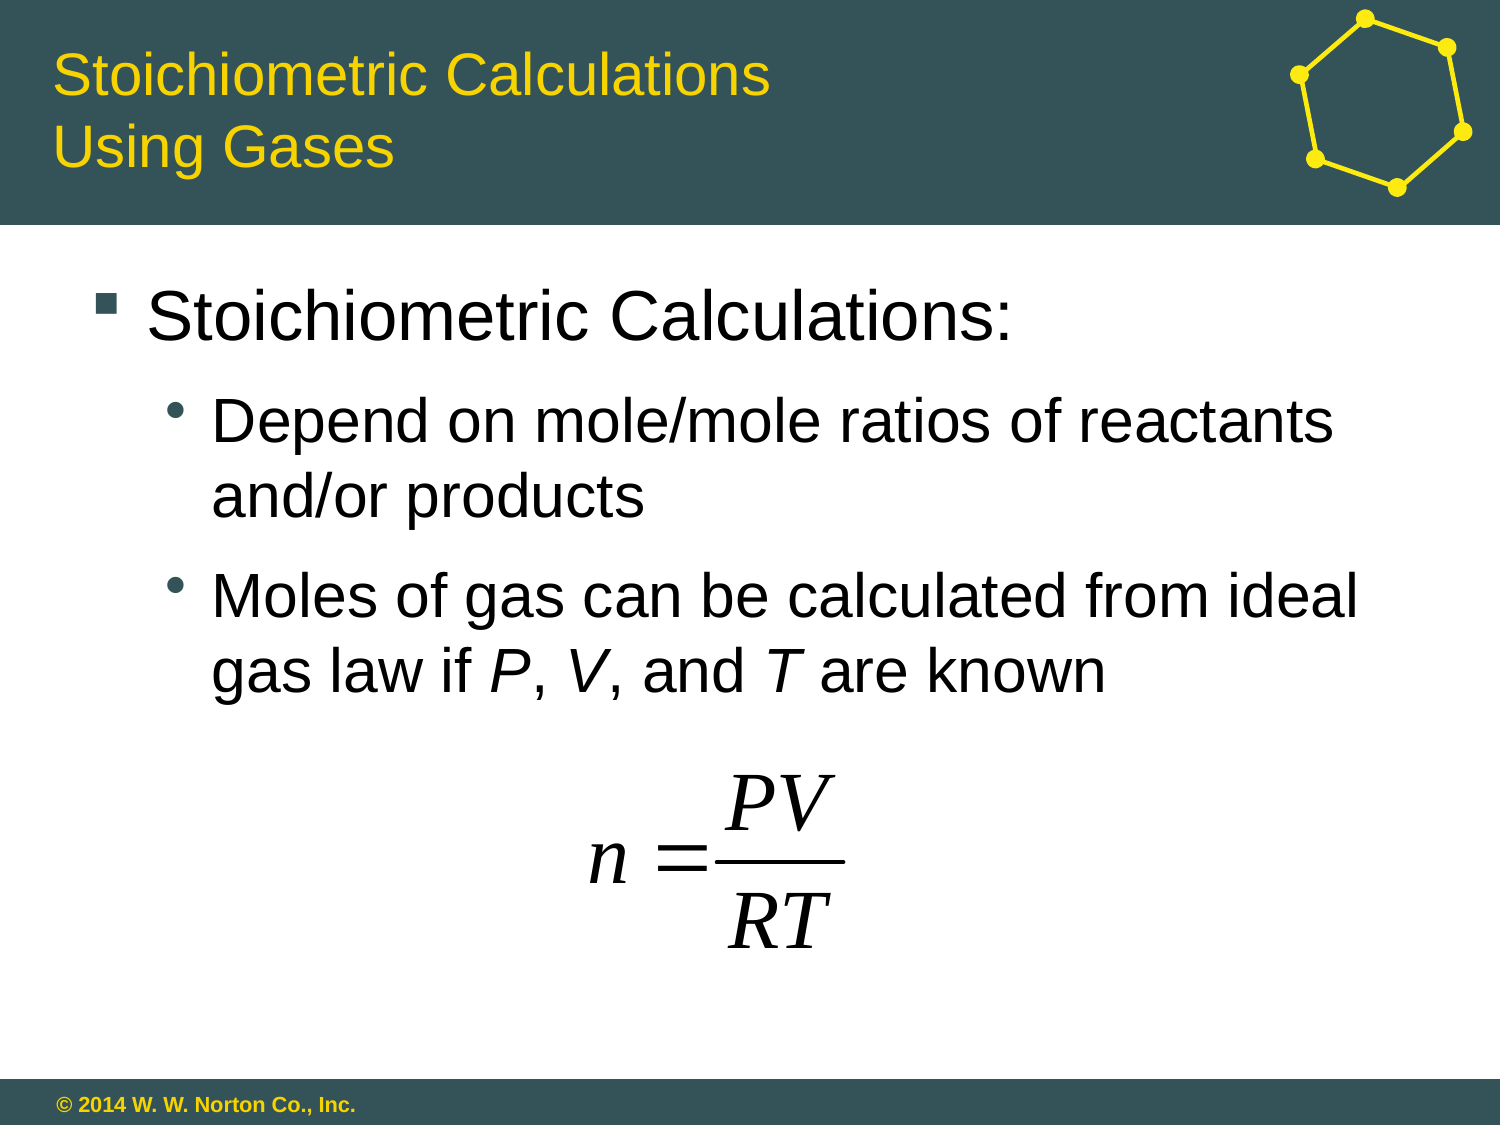

# Stoichiometric Calculations Using Gases
Stoichiometric Calculations:
Depend on mole/mole ratios of reactants and/or products
Moles of gas can be calculated from ideal gas law if P, V, and T are known